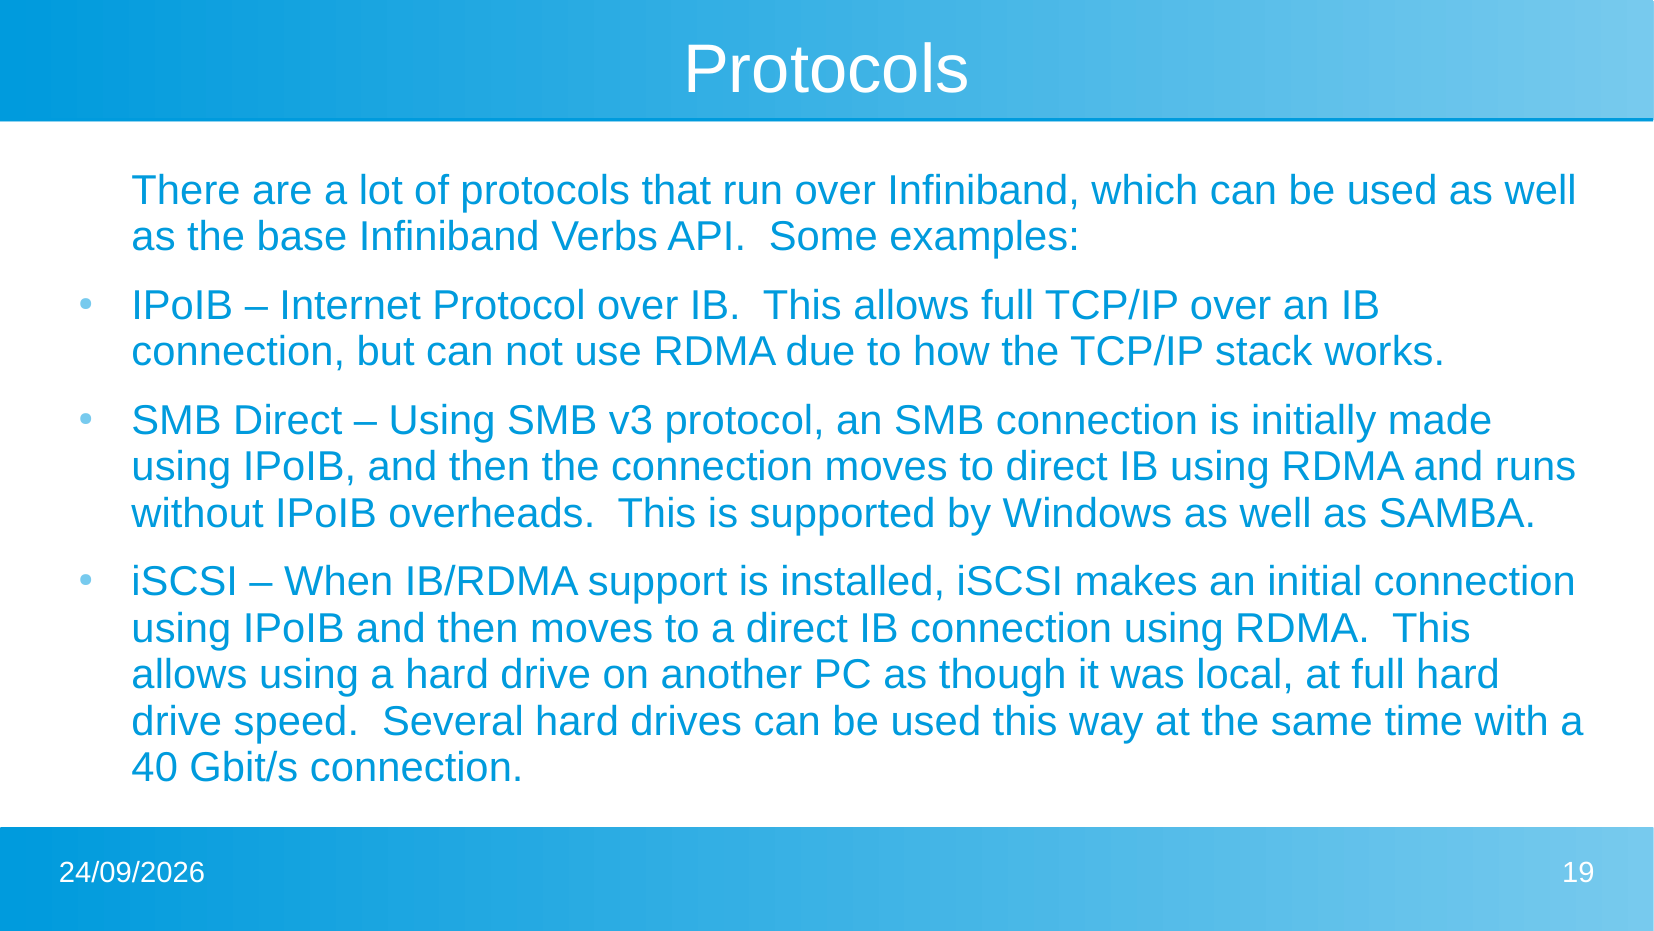

# Protocols
There are a lot of protocols that run over Infiniband, which can be used as well as the base Infiniband Verbs API. Some examples:
IPoIB – Internet Protocol over IB. This allows full TCP/IP over an IB connection, but can not use RDMA due to how the TCP/IP stack works.
SMB Direct – Using SMB v3 protocol, an SMB connection is initially made using IPoIB, and then the connection moves to direct IB using RDMA and runs without IPoIB overheads. This is supported by Windows as well as SAMBA.
iSCSI – When IB/RDMA support is installed, iSCSI makes an initial connection using IPoIB and then moves to a direct IB connection using RDMA. This allows using a hard drive on another PC as though it was local, at full hard drive speed. Several hard drives can be used this way at the same time with a 40 Gbit/s connection.
19